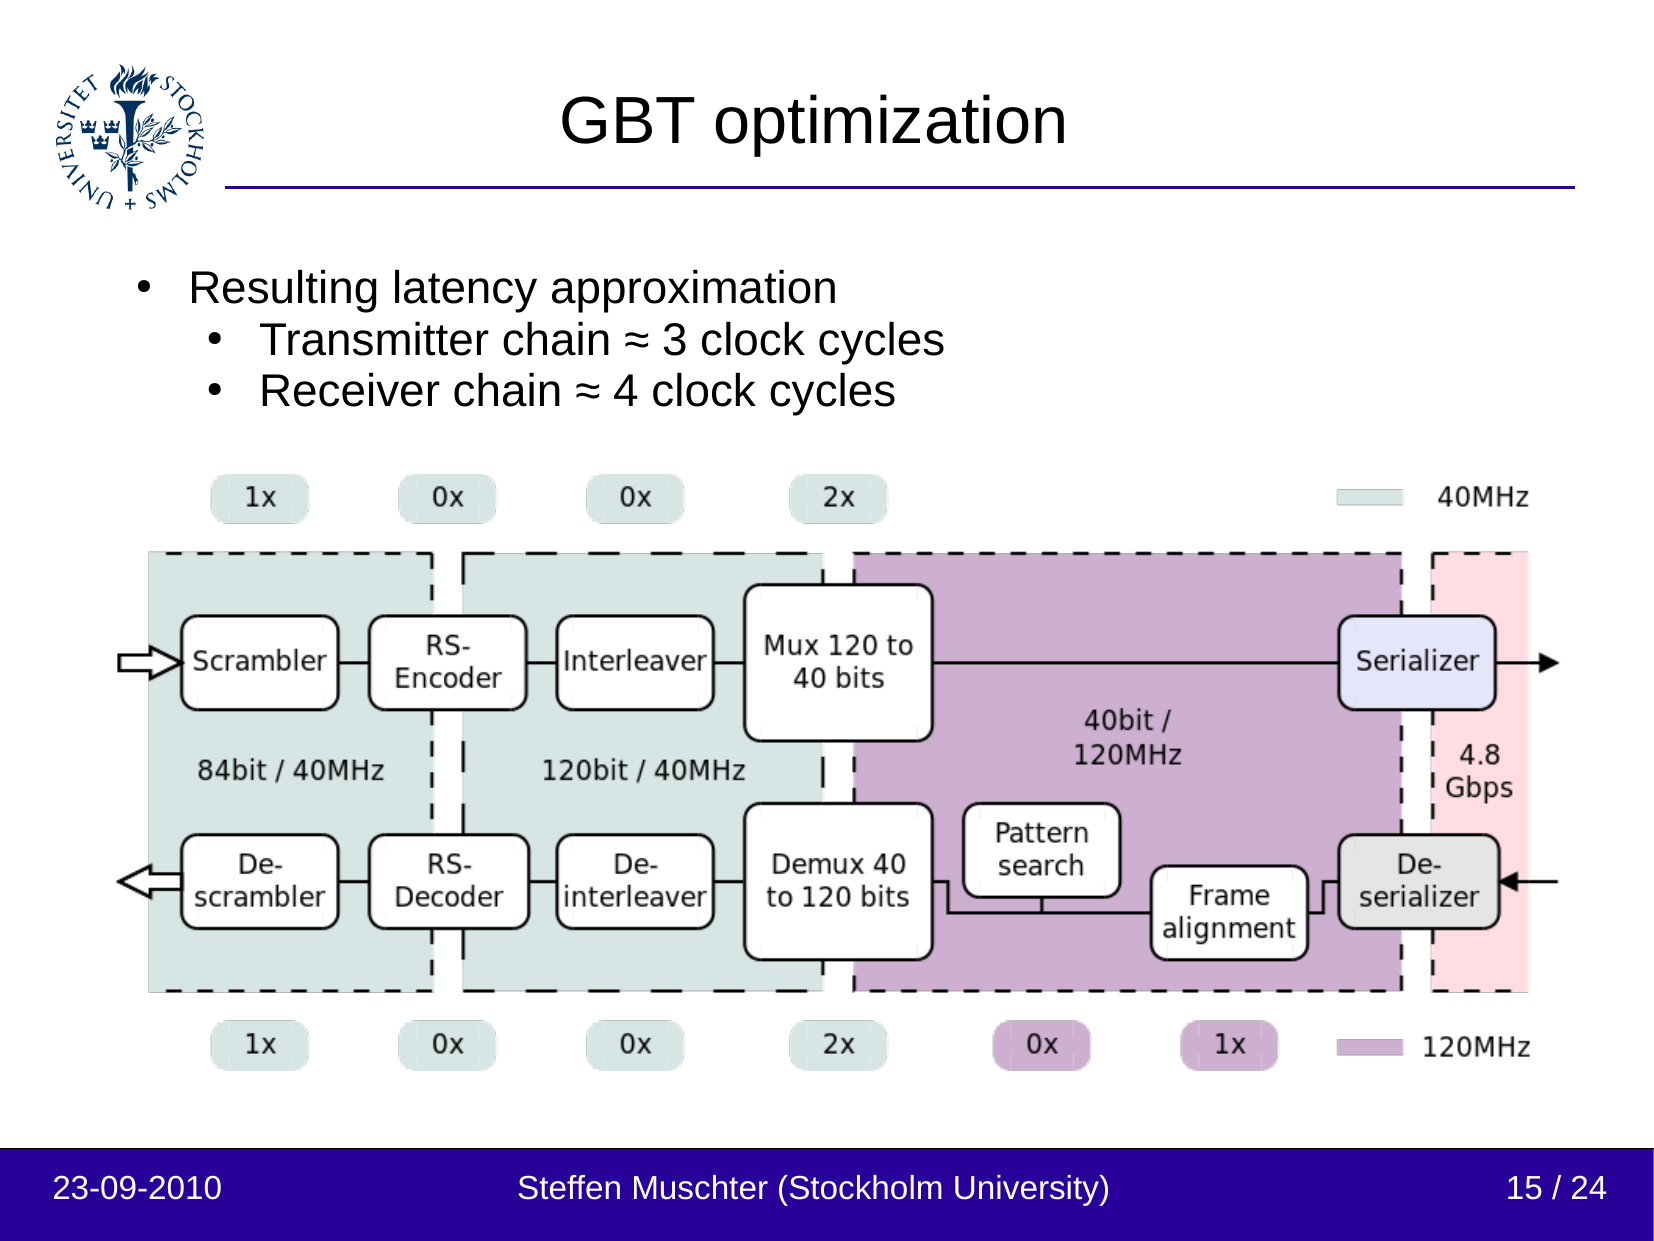

GBT optimization
Resulting latency approximation
Transmitter chain ≈ 3 clock cycles
Receiver chain ≈ 4 clock cycles
15 / 24